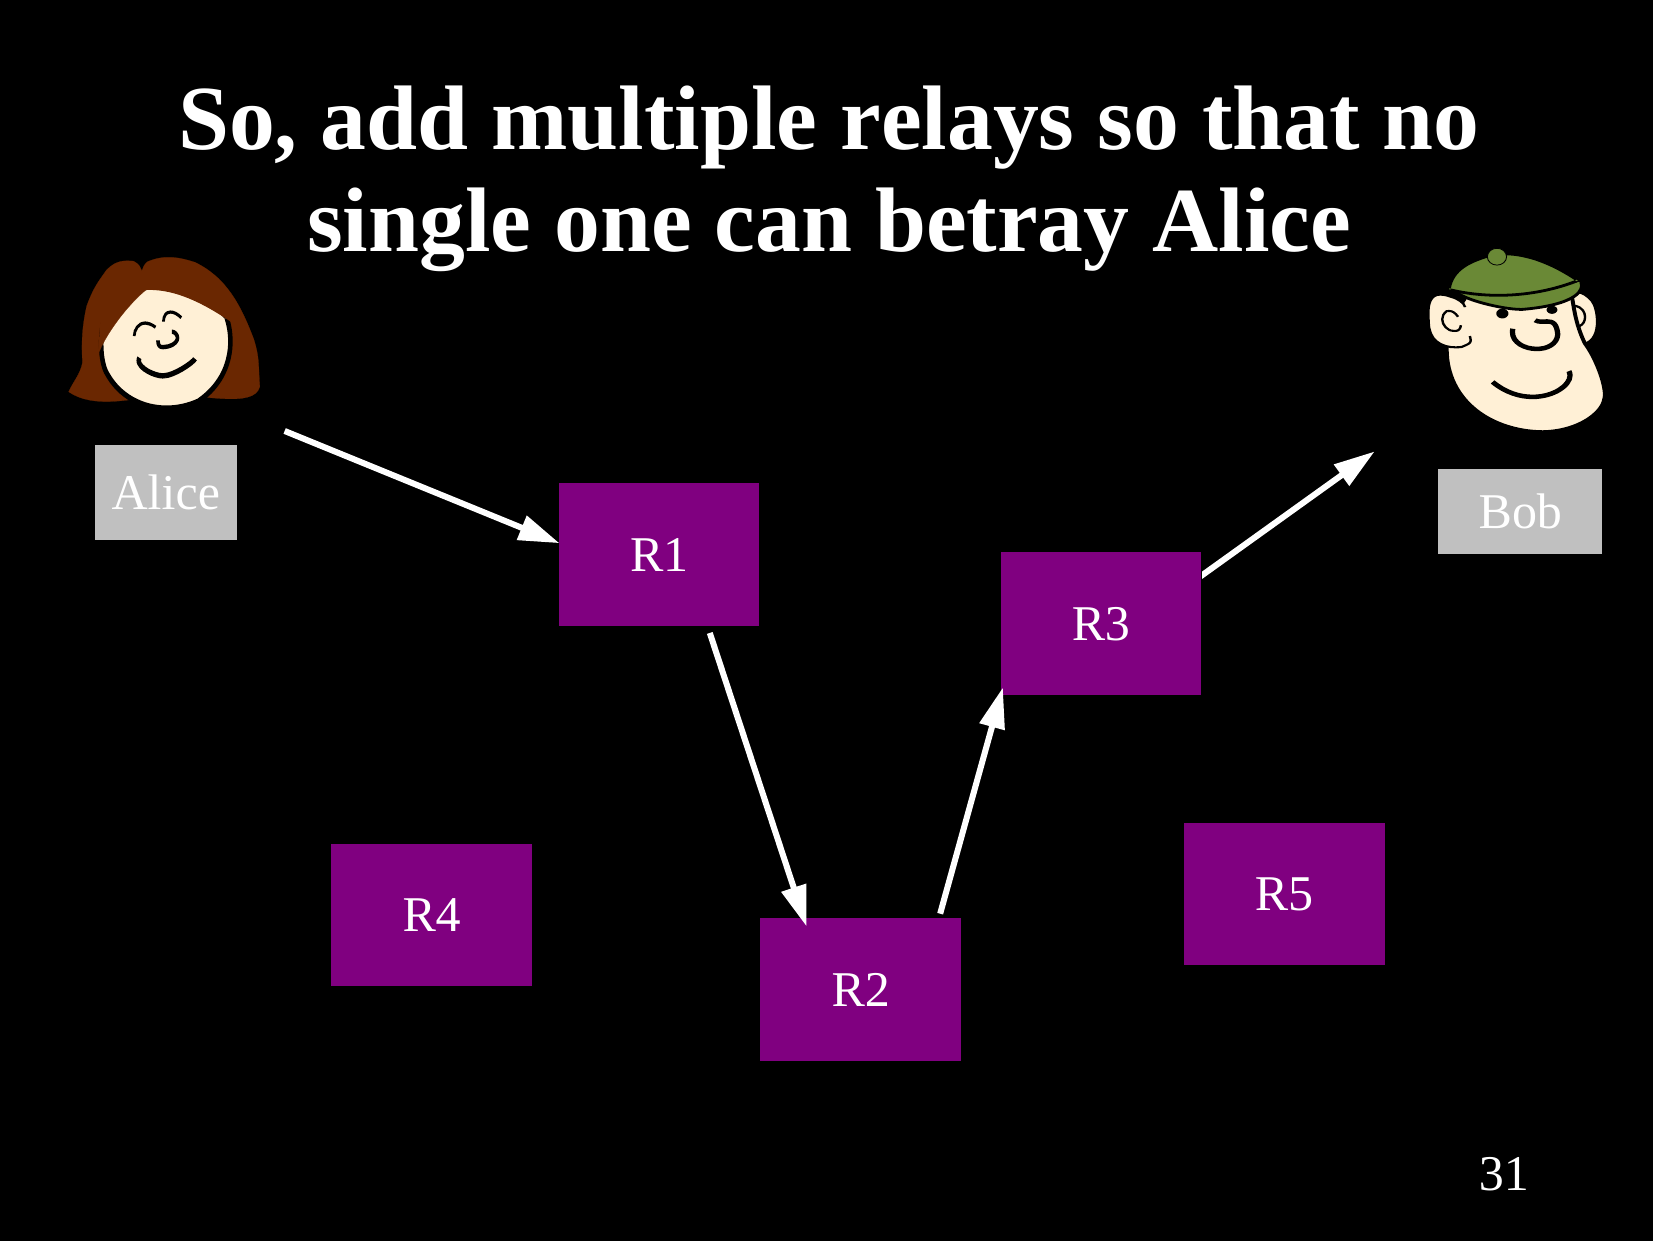

# So, add multiple relays so that no single one can betray Alice
Alice
Bob
R1
R3
R5
R4
R2